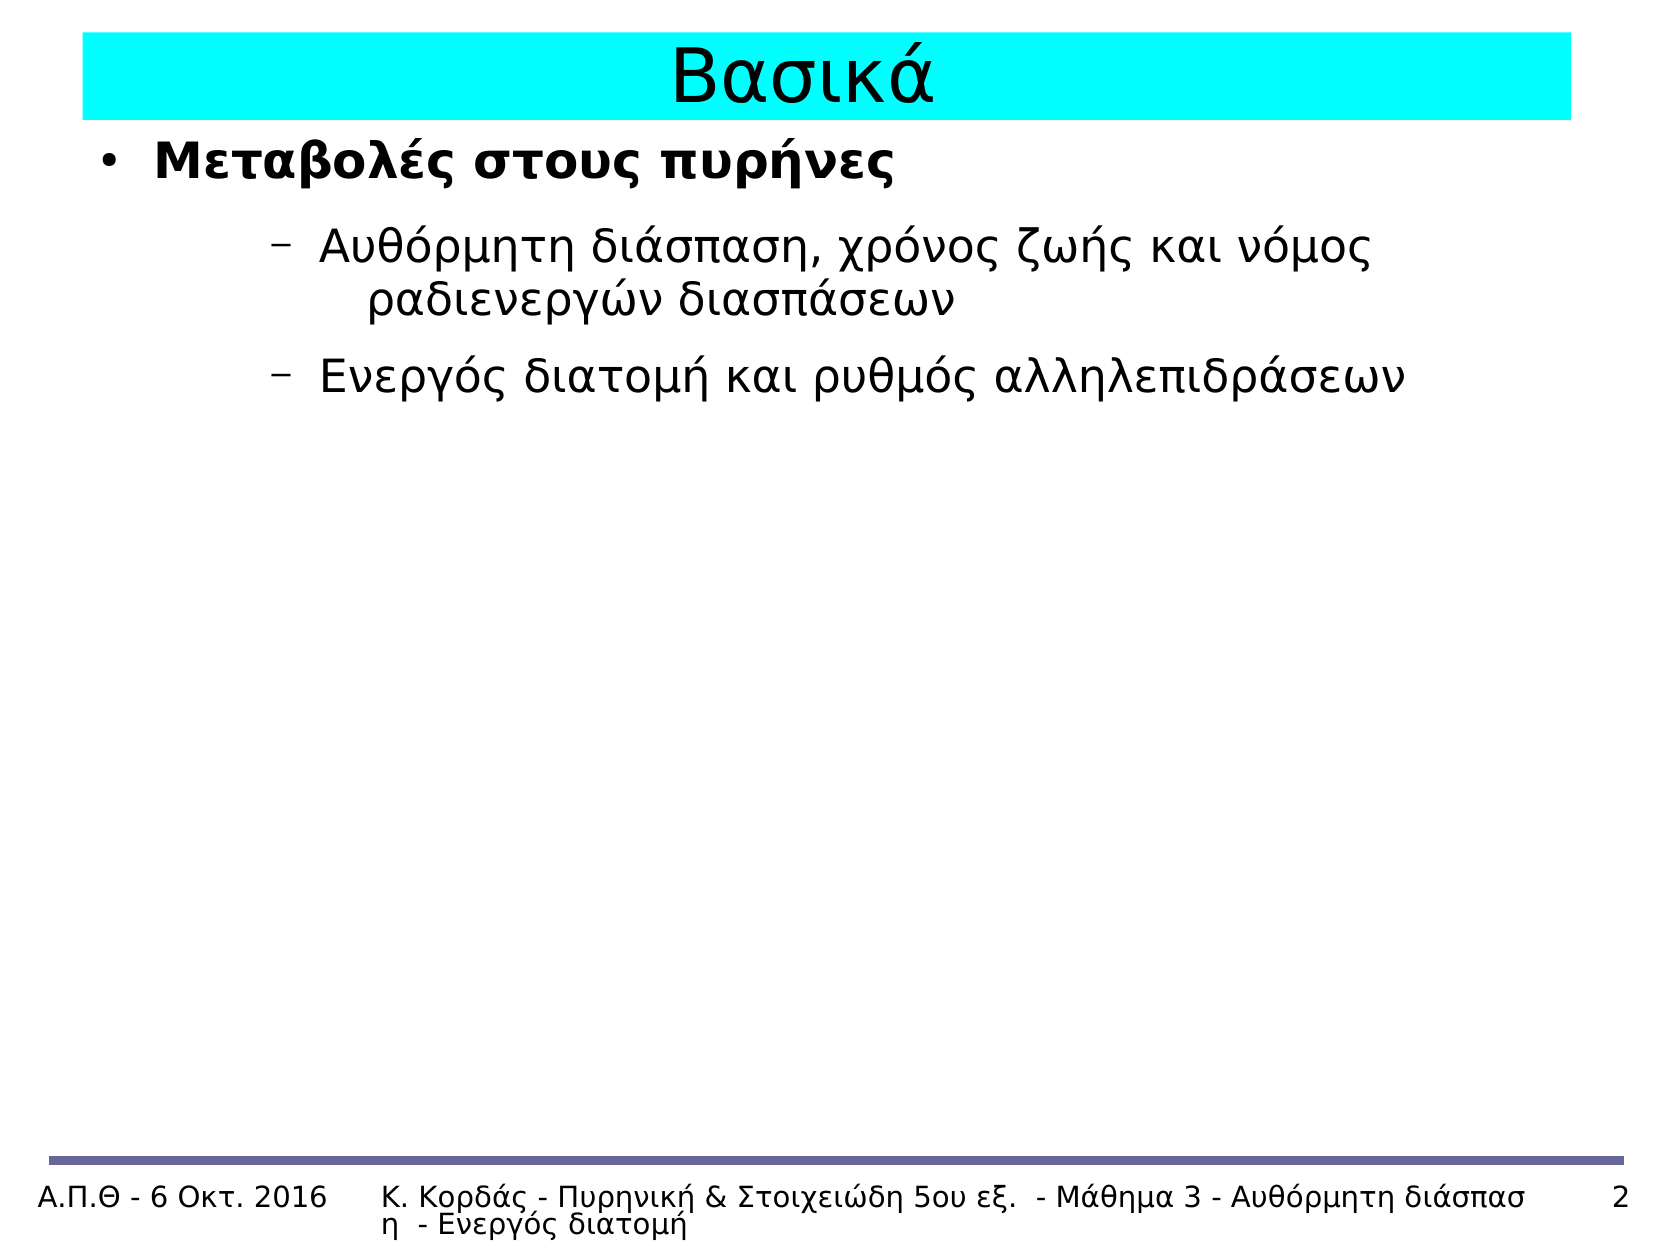

# Βασικά
Μεταβολές στους πυρήνες
Αυθόρμητη διάσπαση, χρόνος ζωής και νόμος ραδιενεργών διασπάσεων
Ενεργός διατομή και ρυθμός αλληλεπιδράσεων
Α.Π.Θ - 6 Οκτ. 2016
Κ. Κορδάς - Πυρηνική & Στοιχειώδη 5ου εξ. - Μάθημα 3 - Αυθόρμητη διάσπαση - Ενεργός διατομή
2